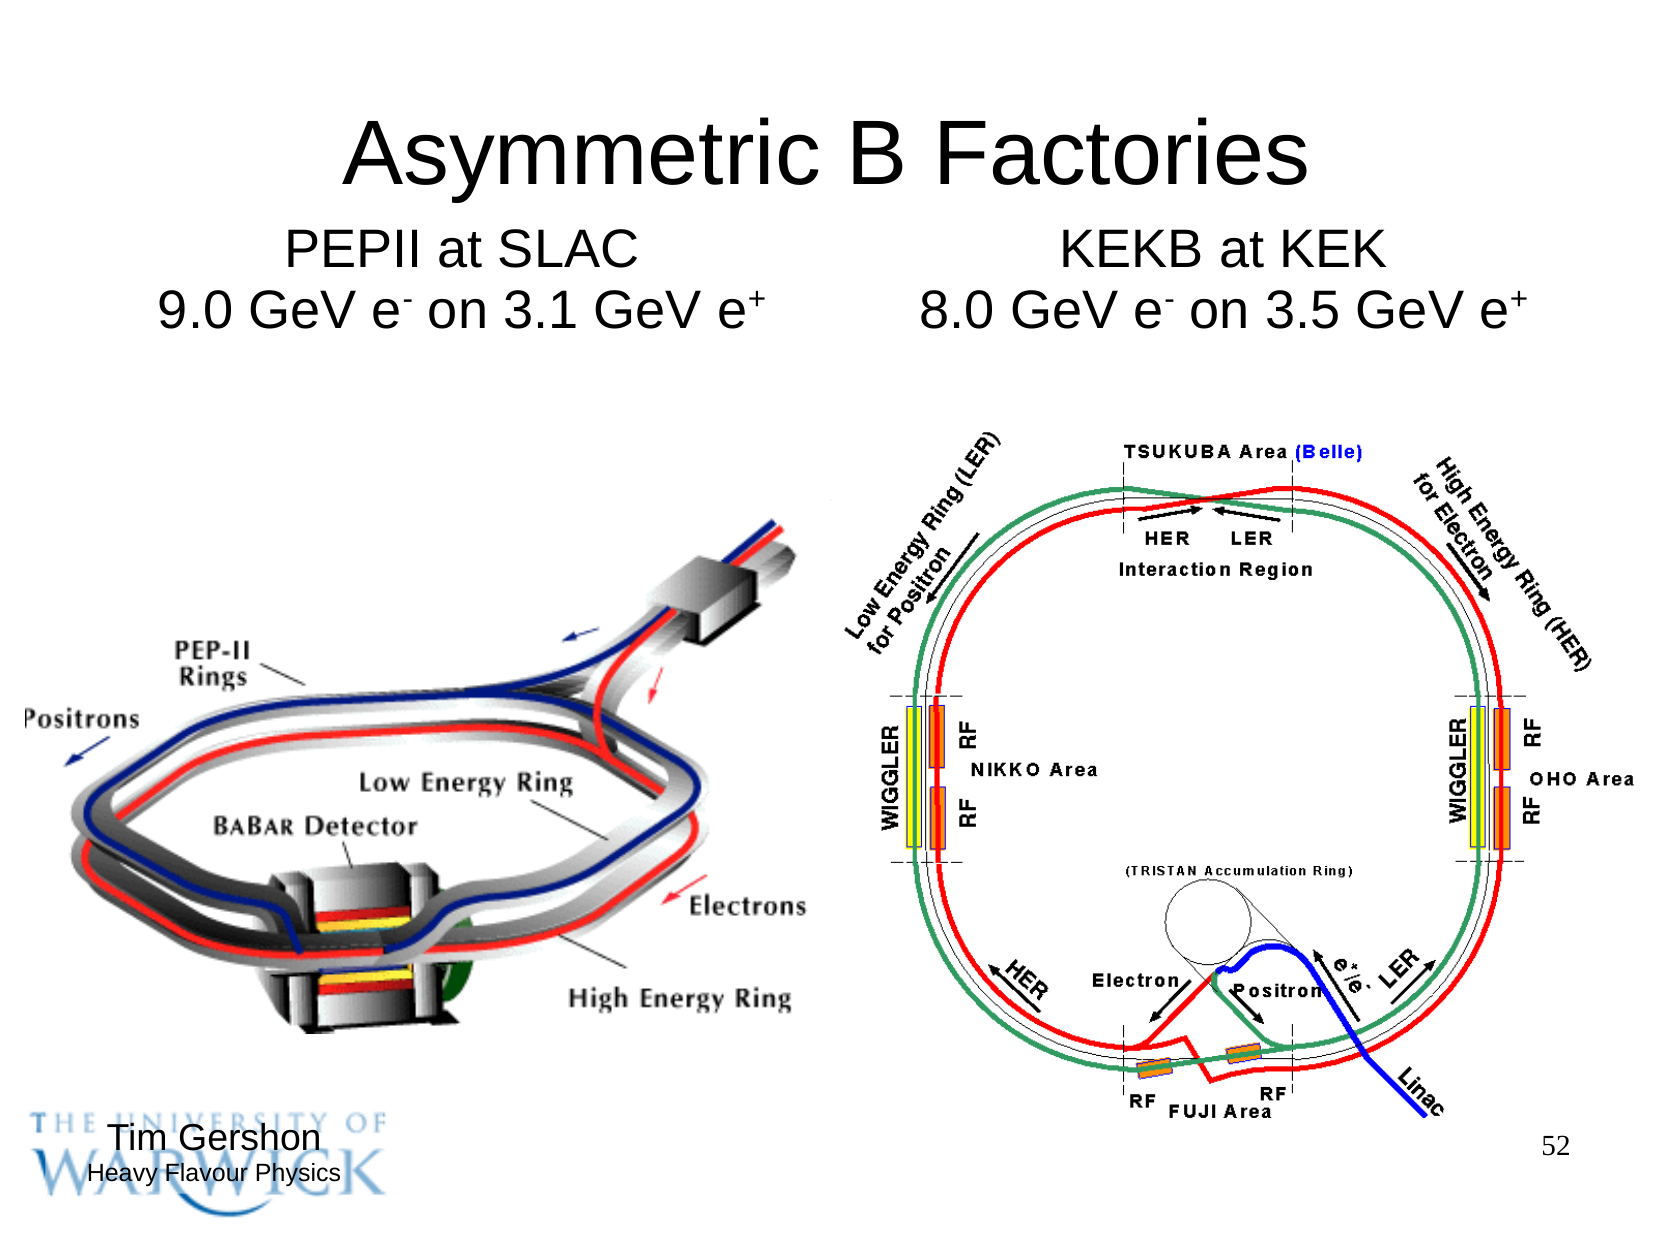

# Asymmetric B Factories
PEPII at SLAC
9.0 GeV e- on 3.1 GeV e+
KEKB at KEK
8.0 GeV e- on 3.5 GeV e+
Tim Gershon
Heavy Flavour Physics
52